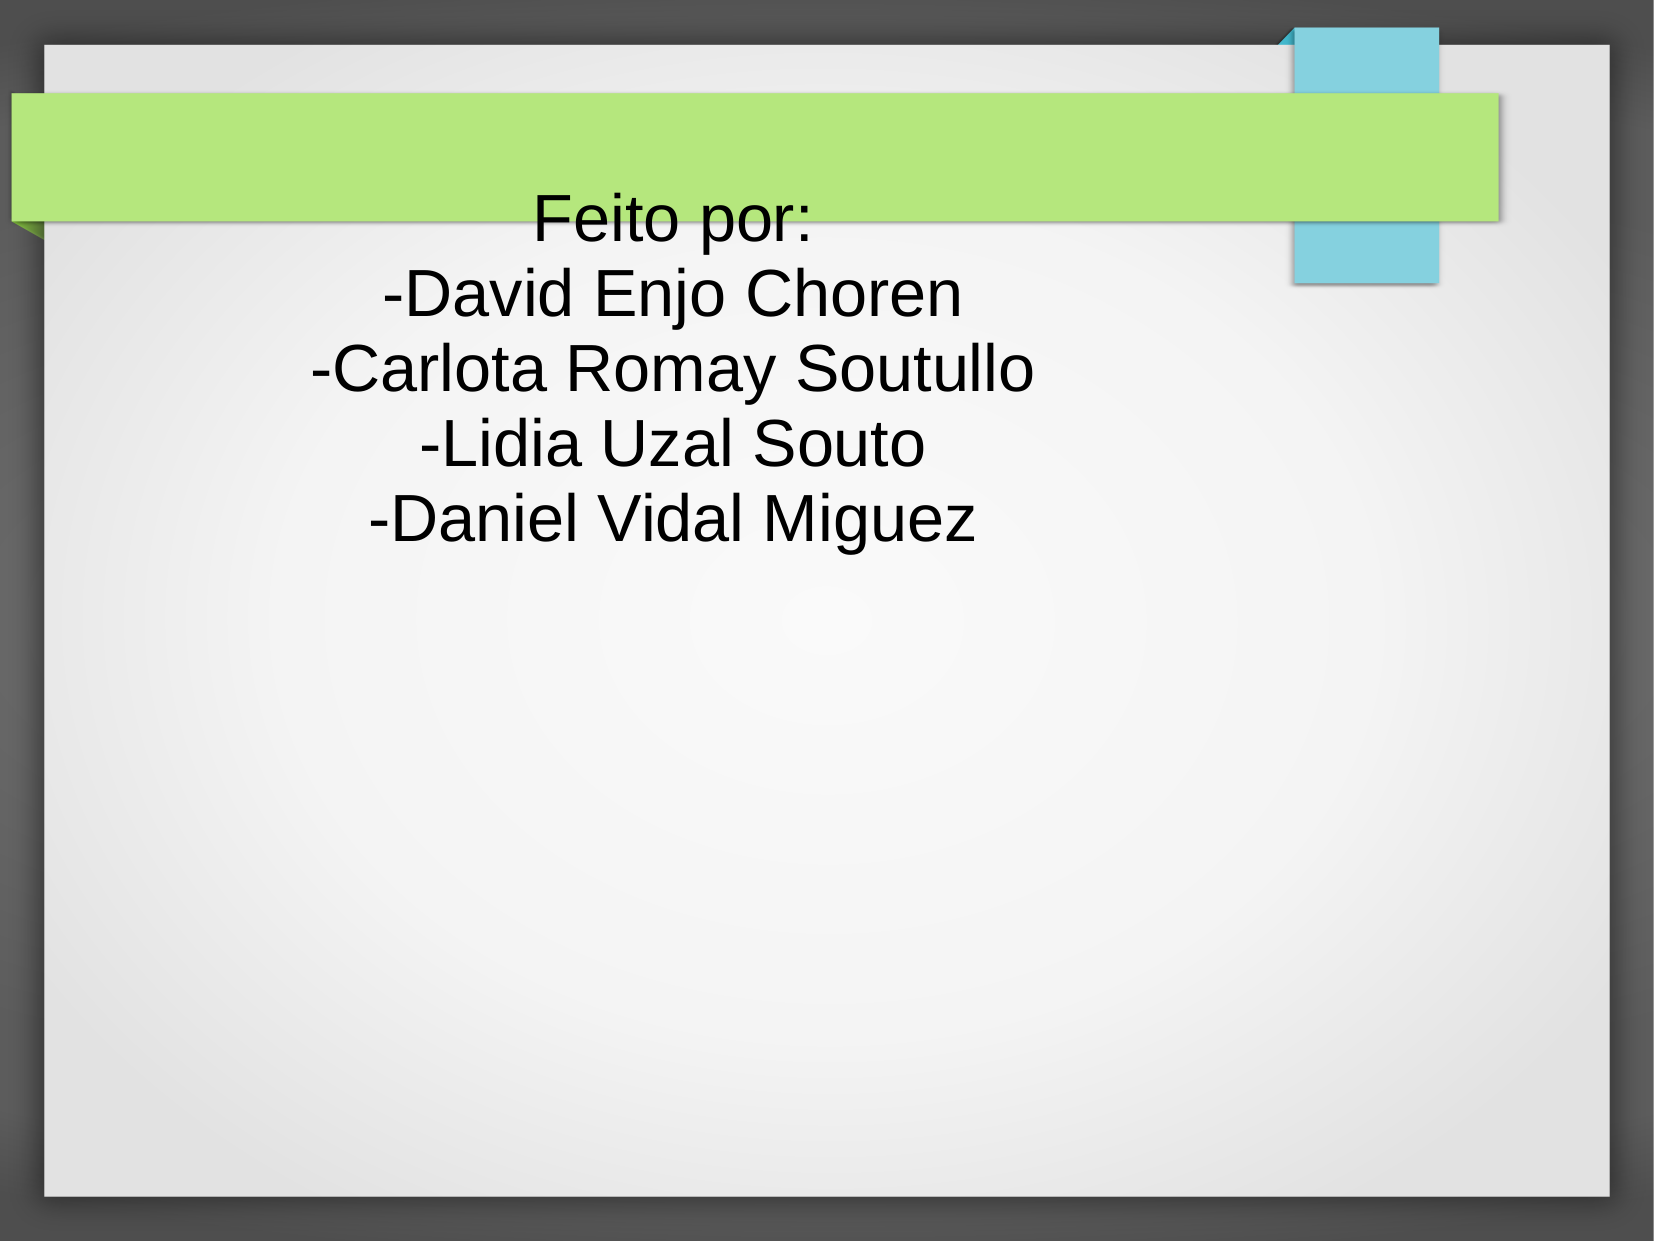

# Feito por:
-David Enjo Choren
-Carlota Romay Soutullo
-Lidia Uzal Souto
-Daniel Vidal Miguez